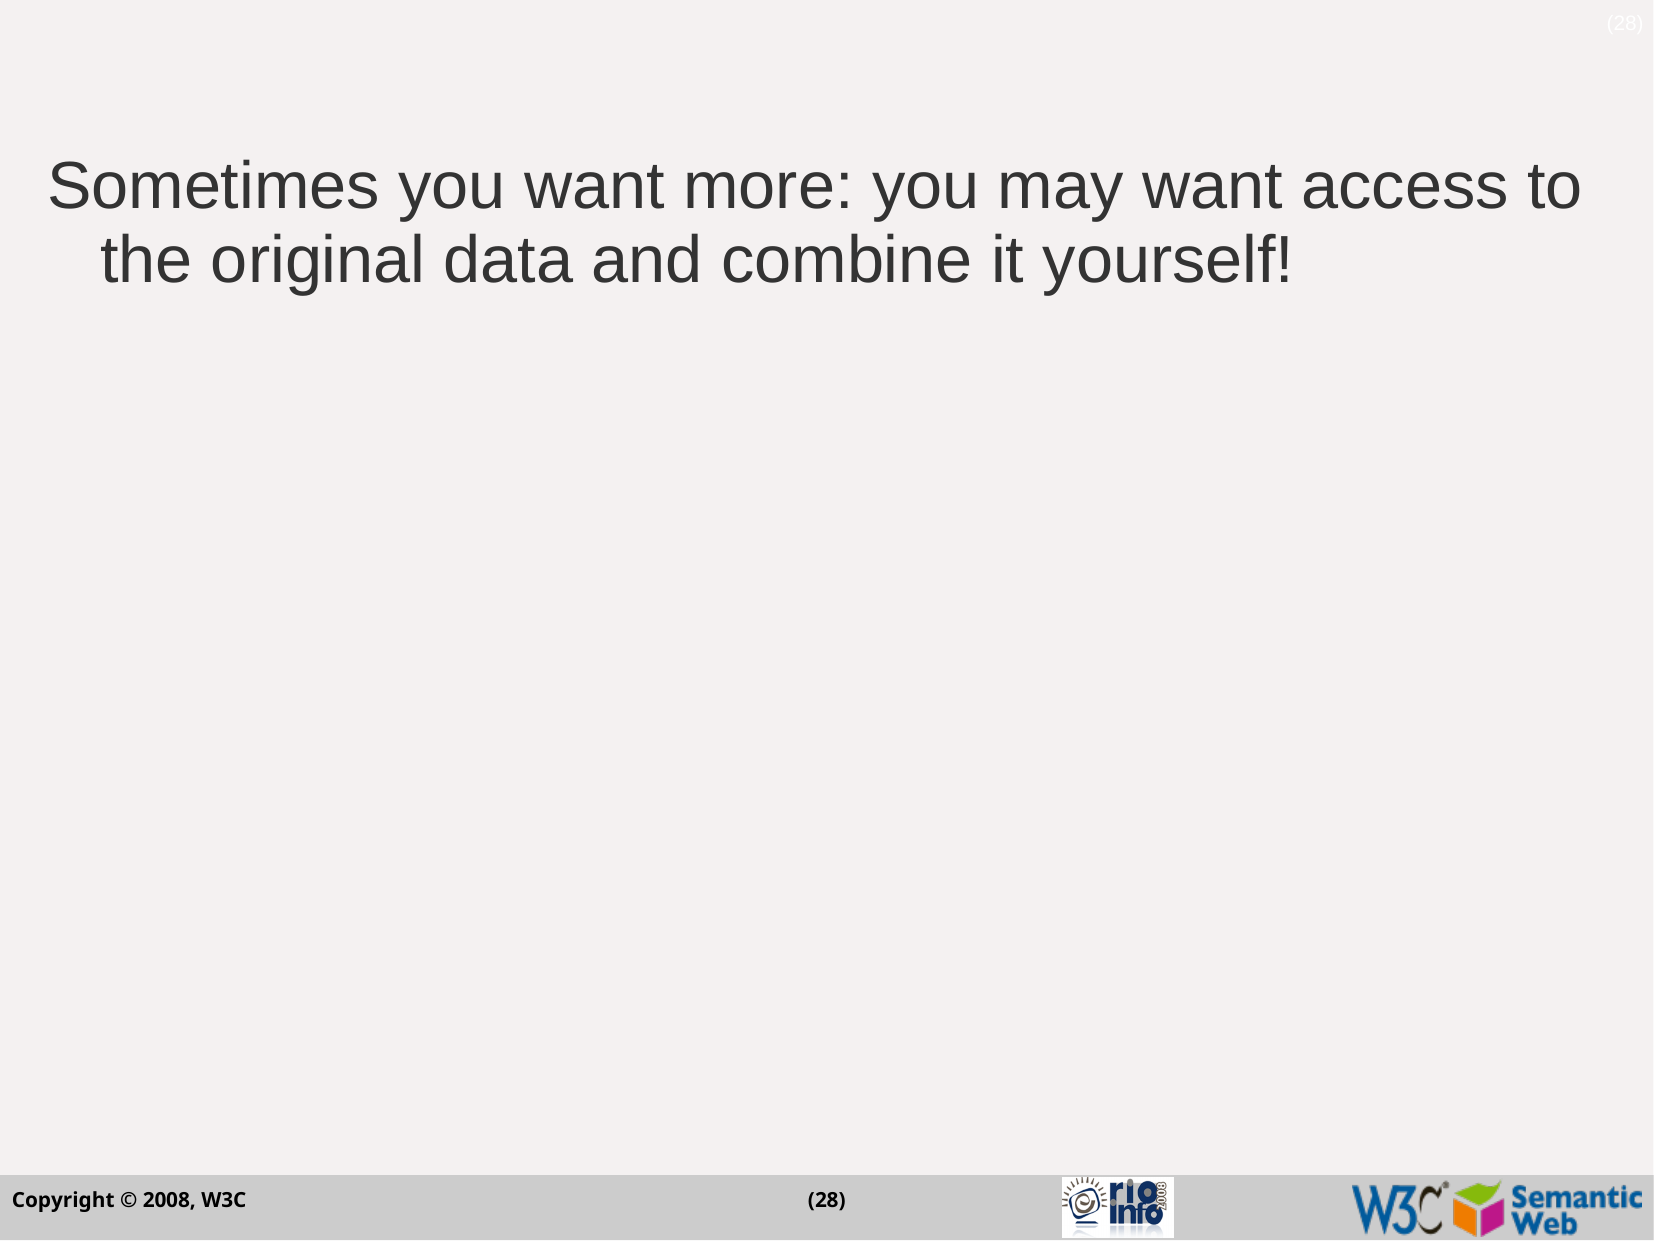

# Sometimes you want more: you may want access to the original data and combine it yourself!